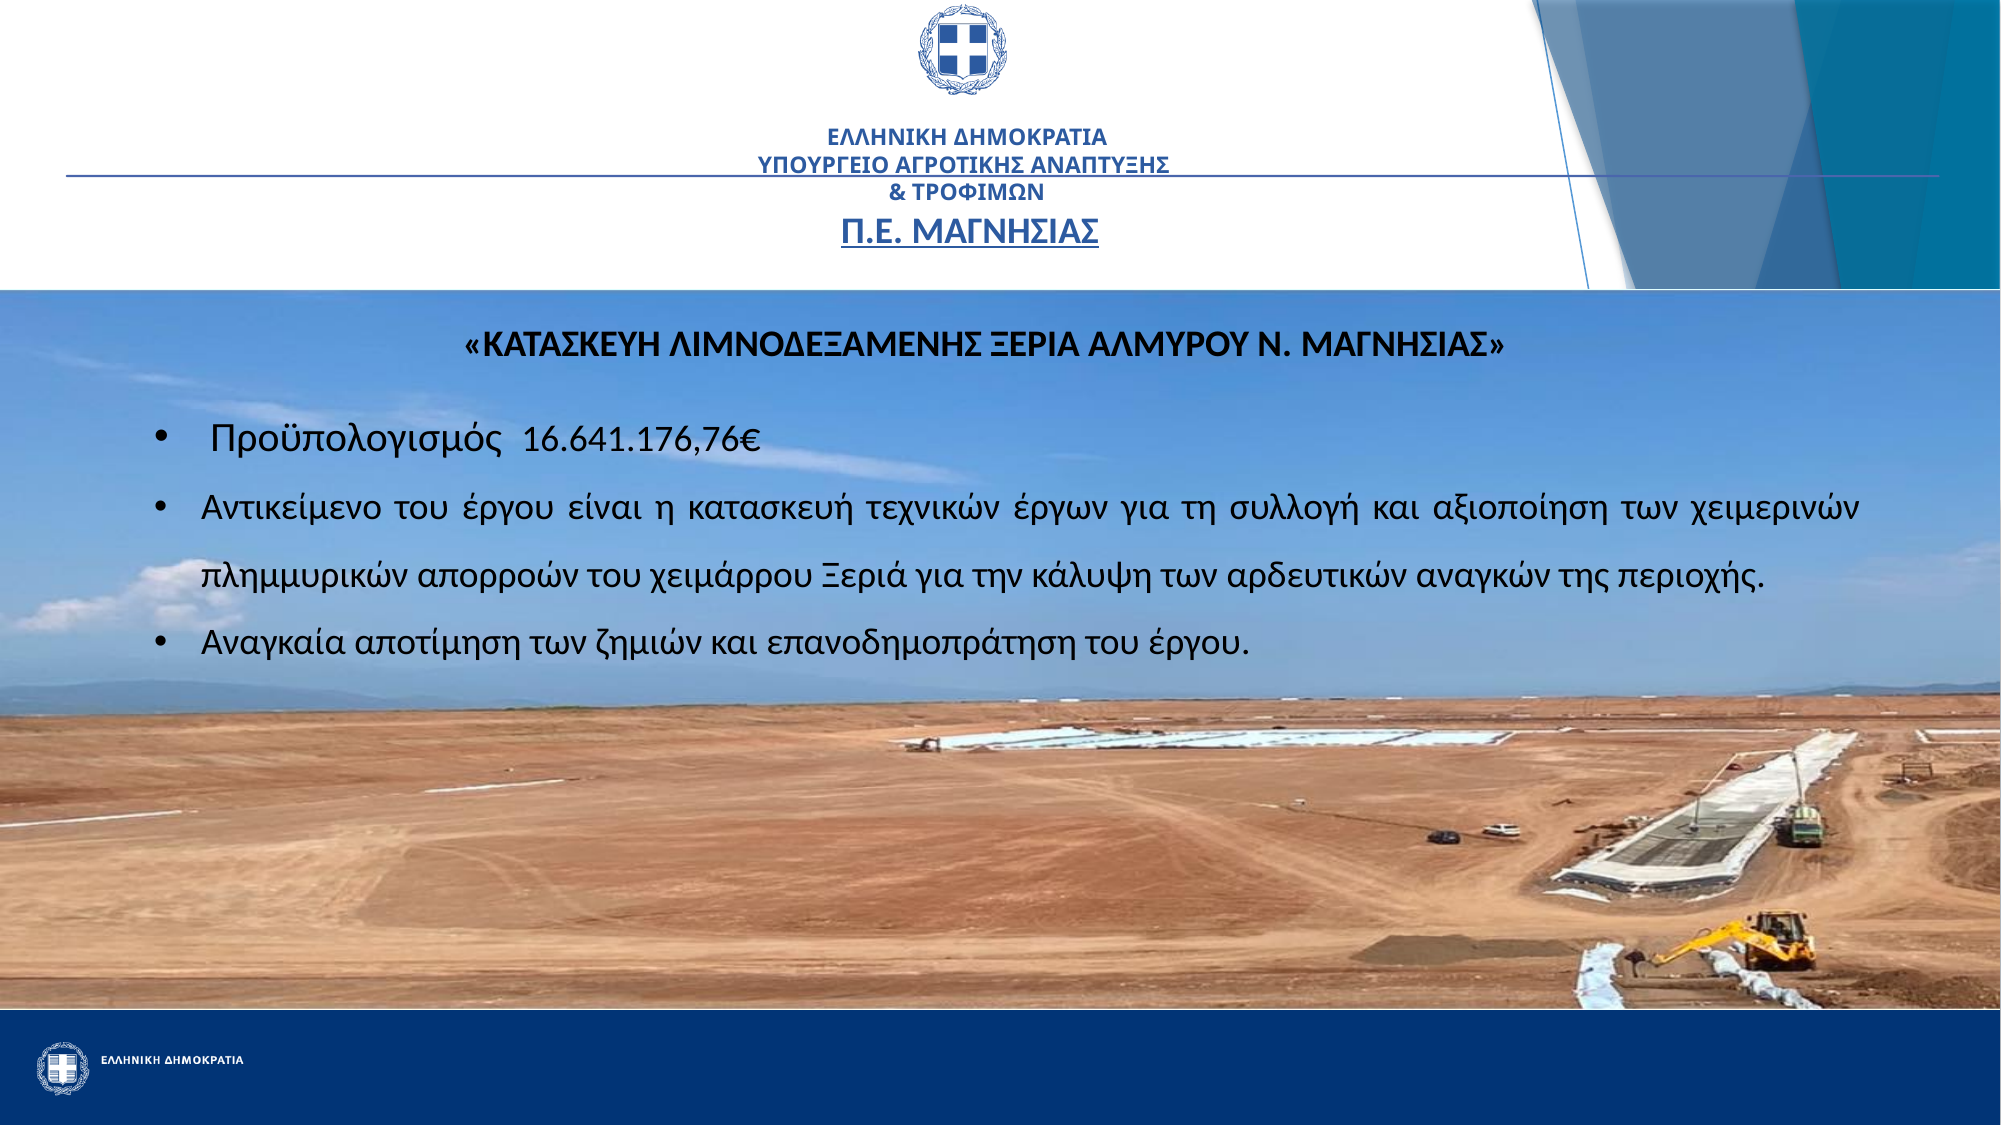

ΕΛΛΗΝΙΚΗ ΔΗΜΟΚΡΑΤΙΑ
ΥΠΟΥΡΓΕΙΟ ΑΓΡΟΤΙΚΗΣ ΑΝΑΠΤΥΞΗΣ
& ΤΡΟΦΙΜΩΝ
Π.Ε. ΜΑΓΝΗΣΙΑΣ
«ΚΑΤΑΣΚΕΥΗ ΛΙΜΝΟΔΕΞΑΜΕΝΗΣ ΞΕΡΙΑ ΑΛΜΥΡΟΥ Ν. ΜΑΓΝΗΣΙΑΣ»
Προϋπολογισμός 16.641.176,76€
Αντικείμενο του έργου είναι η κατασκευή τεχνικών έργων για τη συλλογή και αξιοποίηση των χειμερινών πλημμυρικών απορροών του χειμάρρου Ξεριά για την κάλυψη των αρδευτικών αναγκών της περιοχής.
Αναγκαία αποτίμηση των ζημιών και επανοδημοπράτηση του έργου.